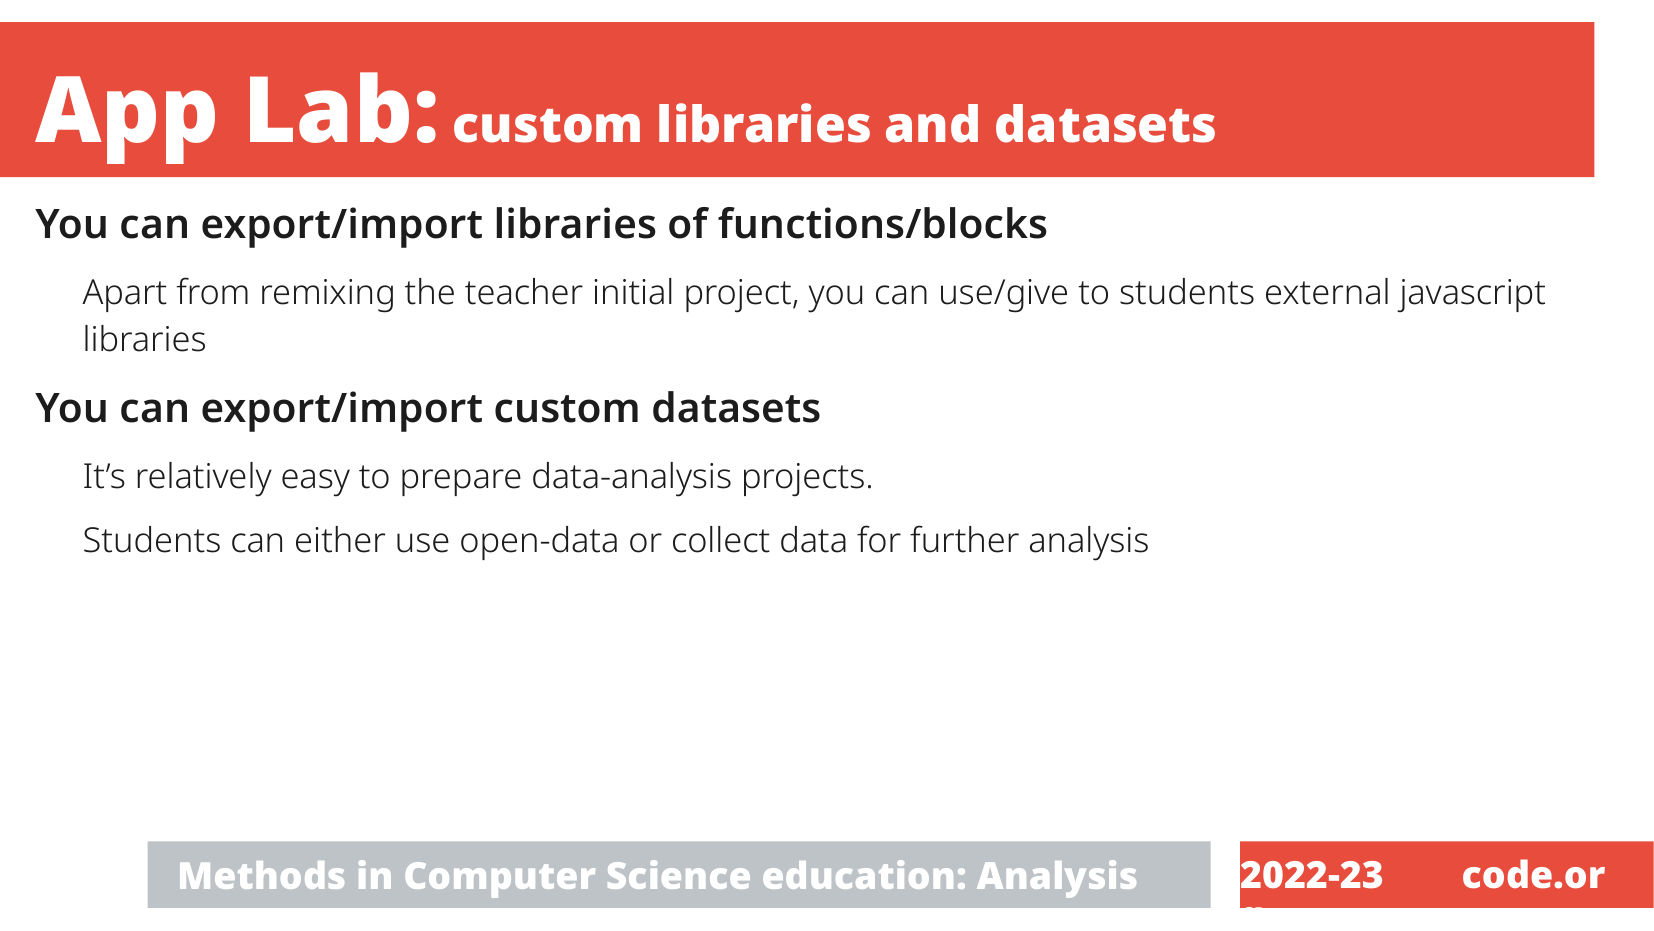

# App Lab: custom libraries and datasets
You can export/import libraries of functions/blocks
Apart from remixing the teacher initial project, you can use/give to students external javascript libraries
You can export/import custom datasets
It’s relatively easy to prepare data-analysis projects.
Students can either use open-data or collect data for further analysis
Methods in Computer Science education: Analysis
2022-23 code.org